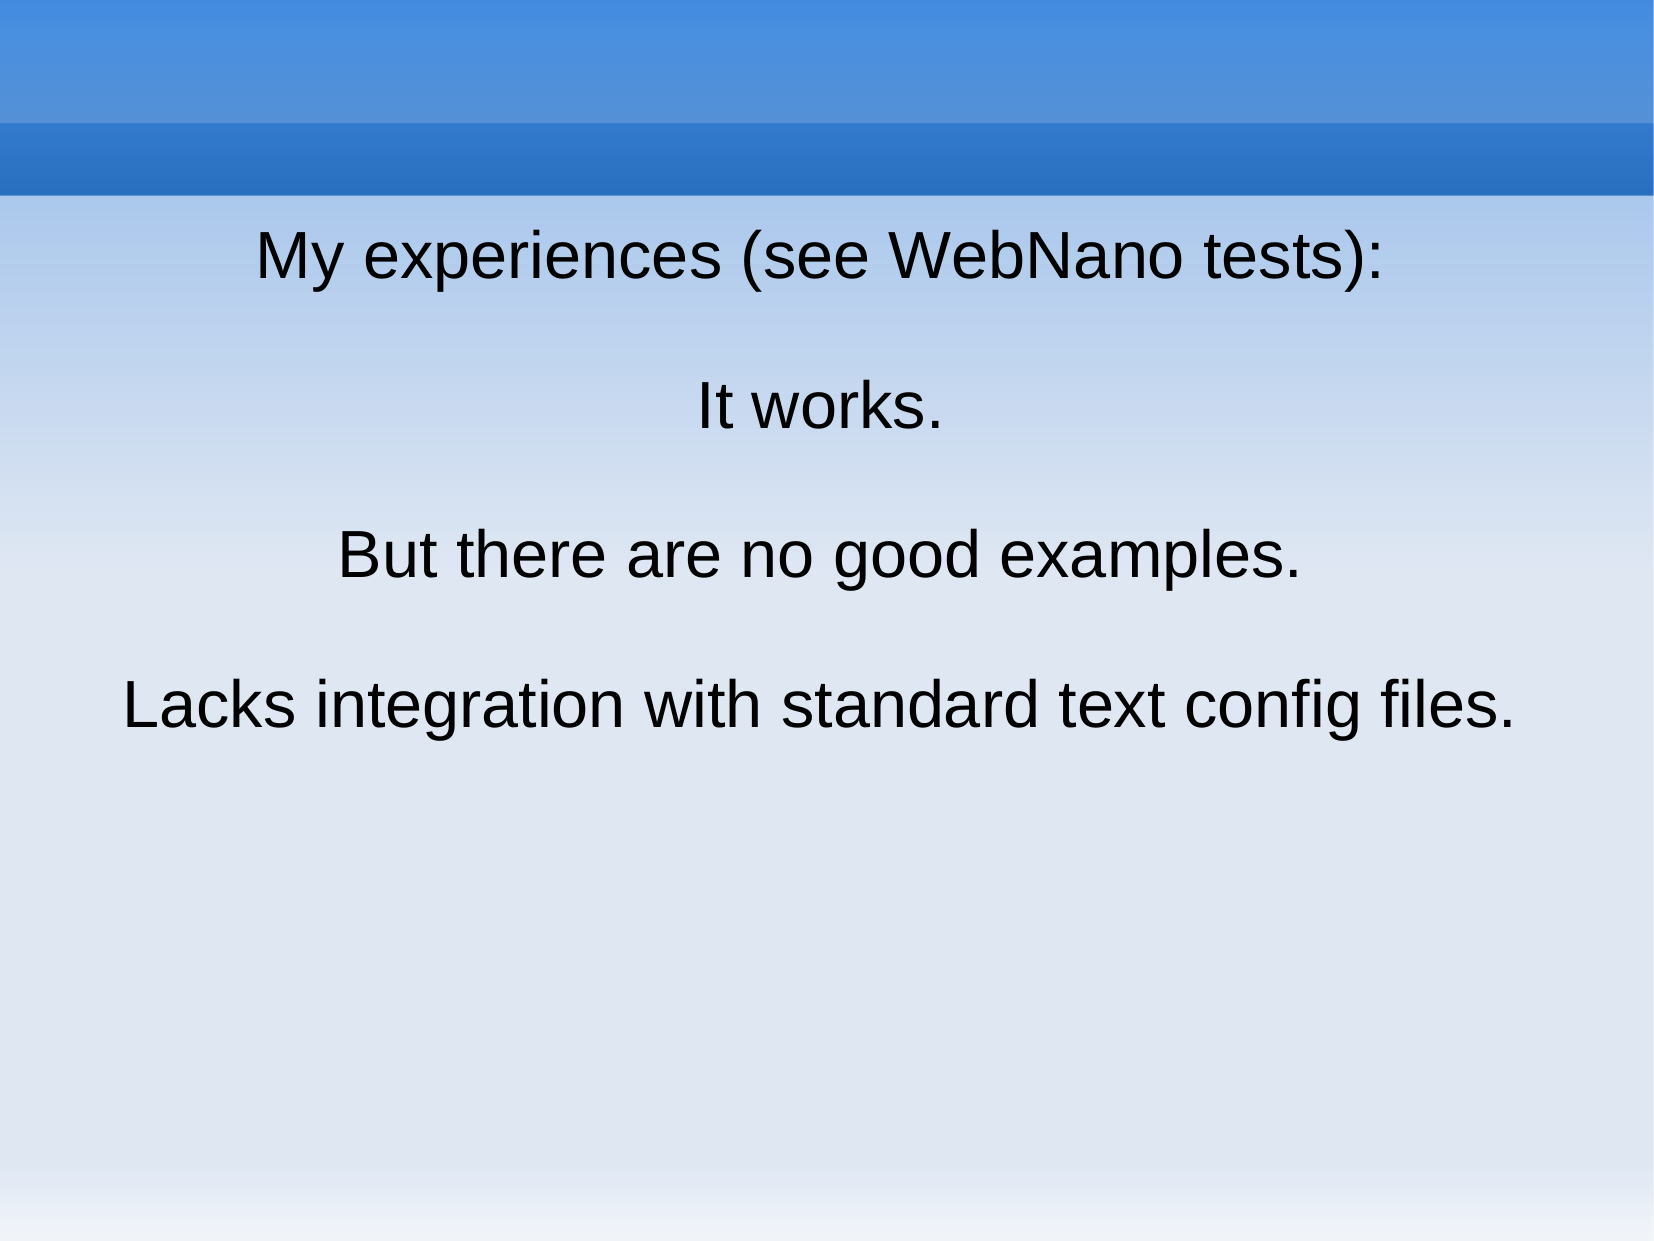

# My experiences (see WebNano tests):
It works.
But there are no good examples.
Lacks integration with standard text config files.